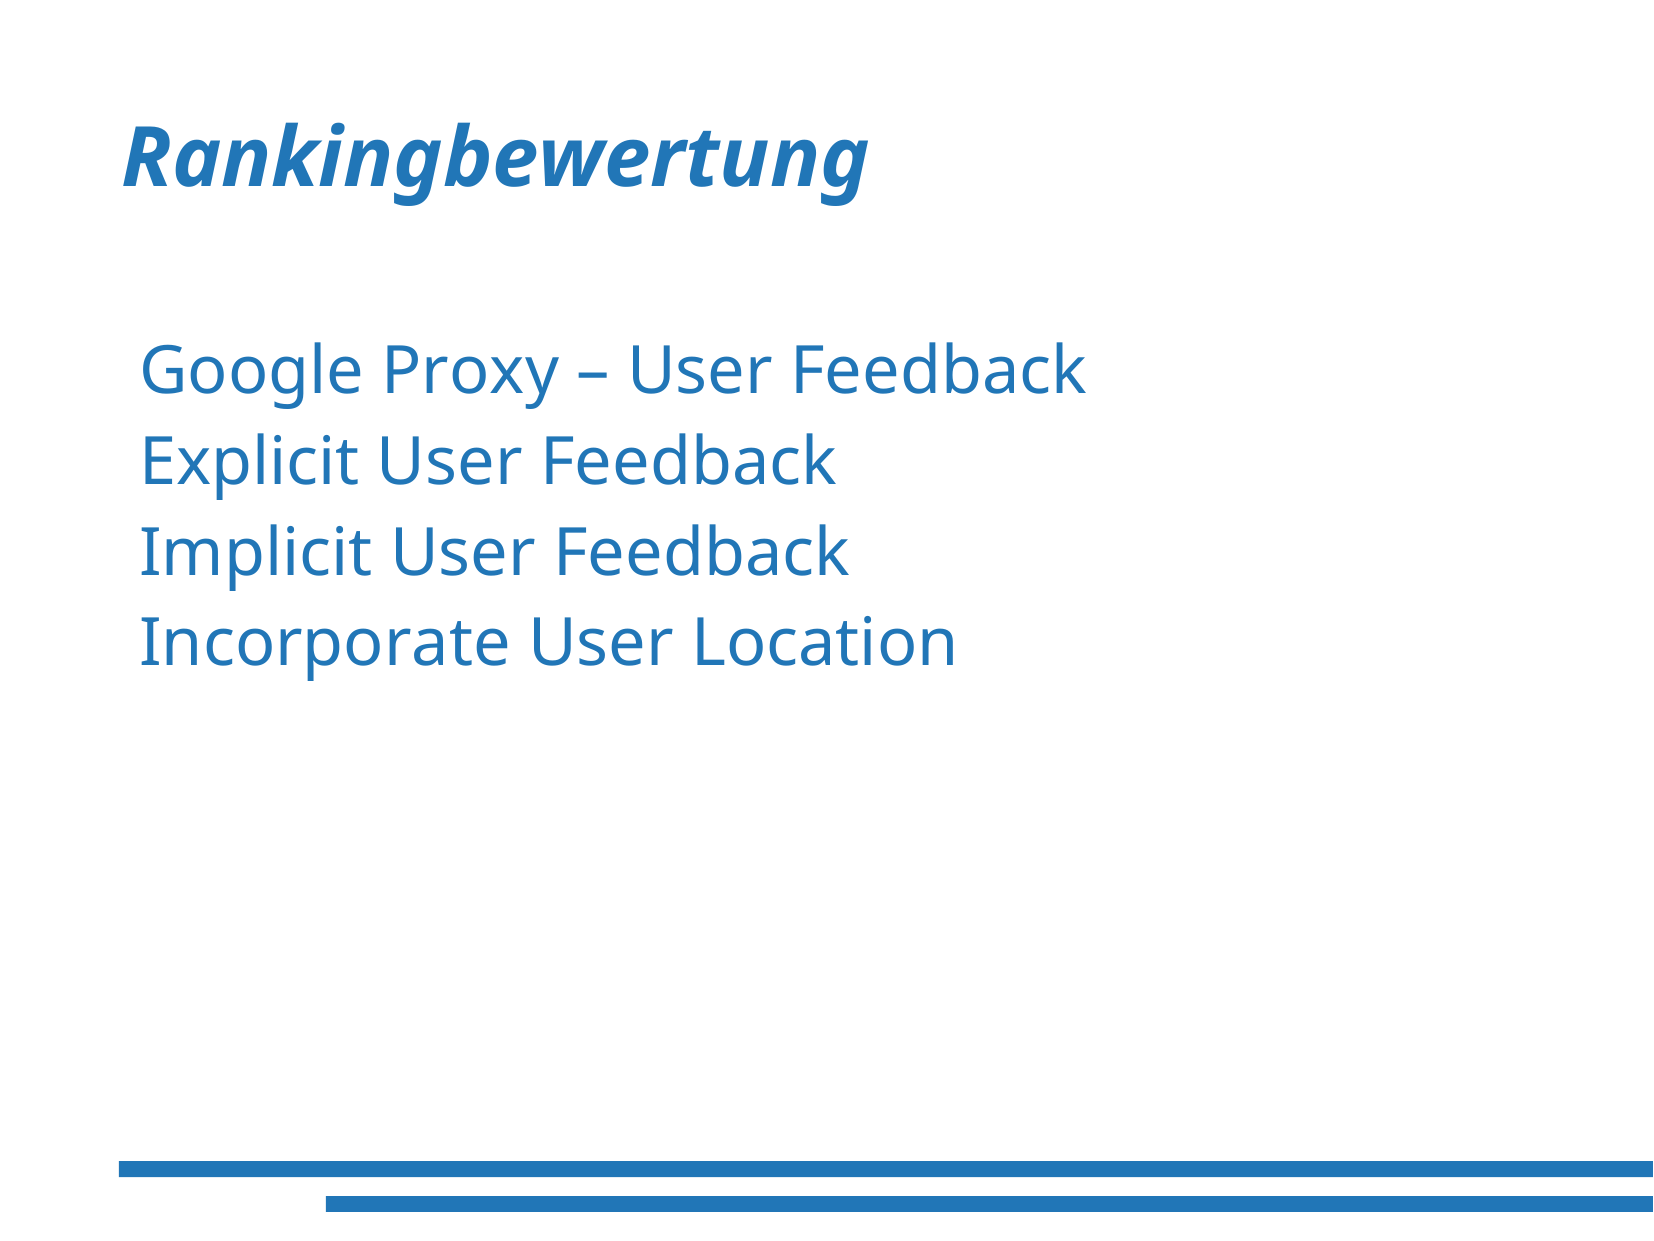

# Rankingbewertung
Google Proxy – User Feedback
Explicit User Feedback
Implicit User Feedback
Incorporate User Location